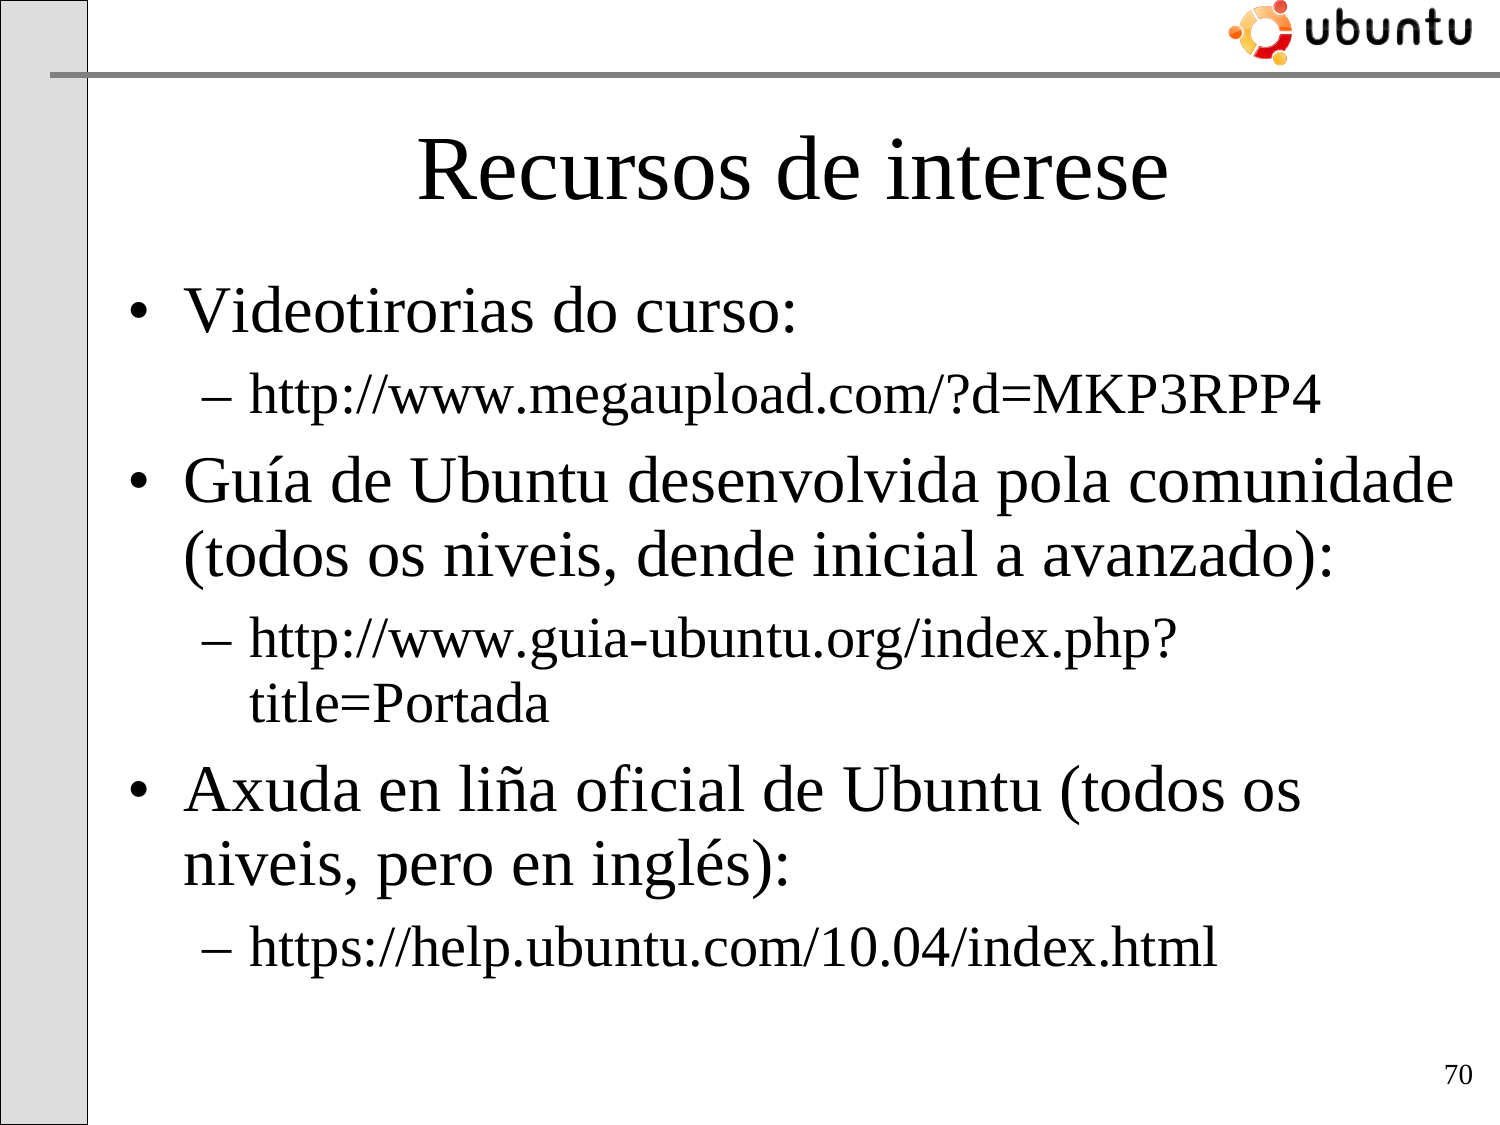

# Recursos de interese
Videotirorias do curso:
http://www.megaupload.com/?d=MKP3RPP4
Guía de Ubuntu desenvolvida pola comunidade (todos os niveis, dende inicial a avanzado):
http://www.guia-ubuntu.org/index.php?title=Portada
Axuda en liña oficial de Ubuntu (todos os niveis, pero en inglés):
https://help.ubuntu.com/10.04/index.html
70